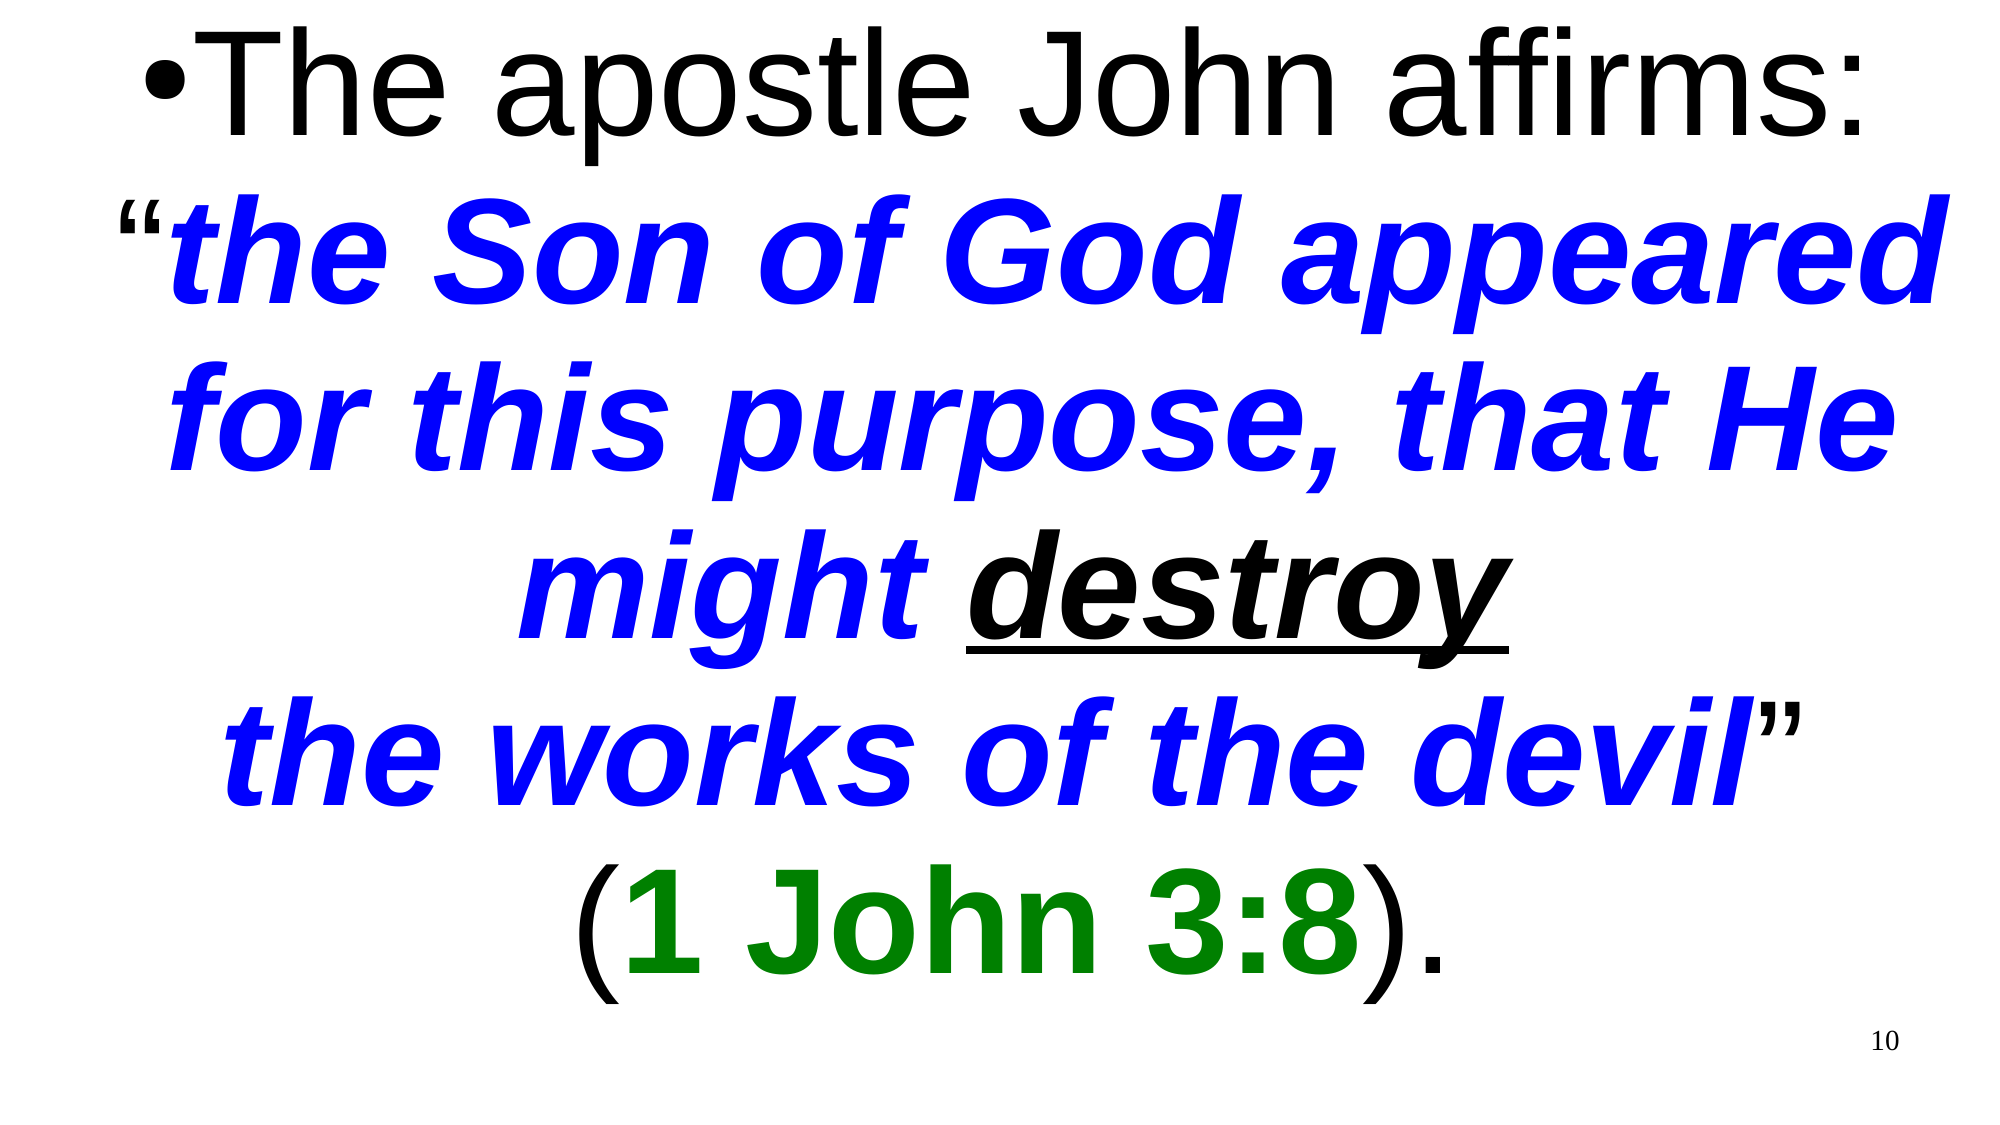

# The apostle John affirms: “the Son of God appeared for this purpose, that He might destroy the works of the devil” (1 John 3:8).
10